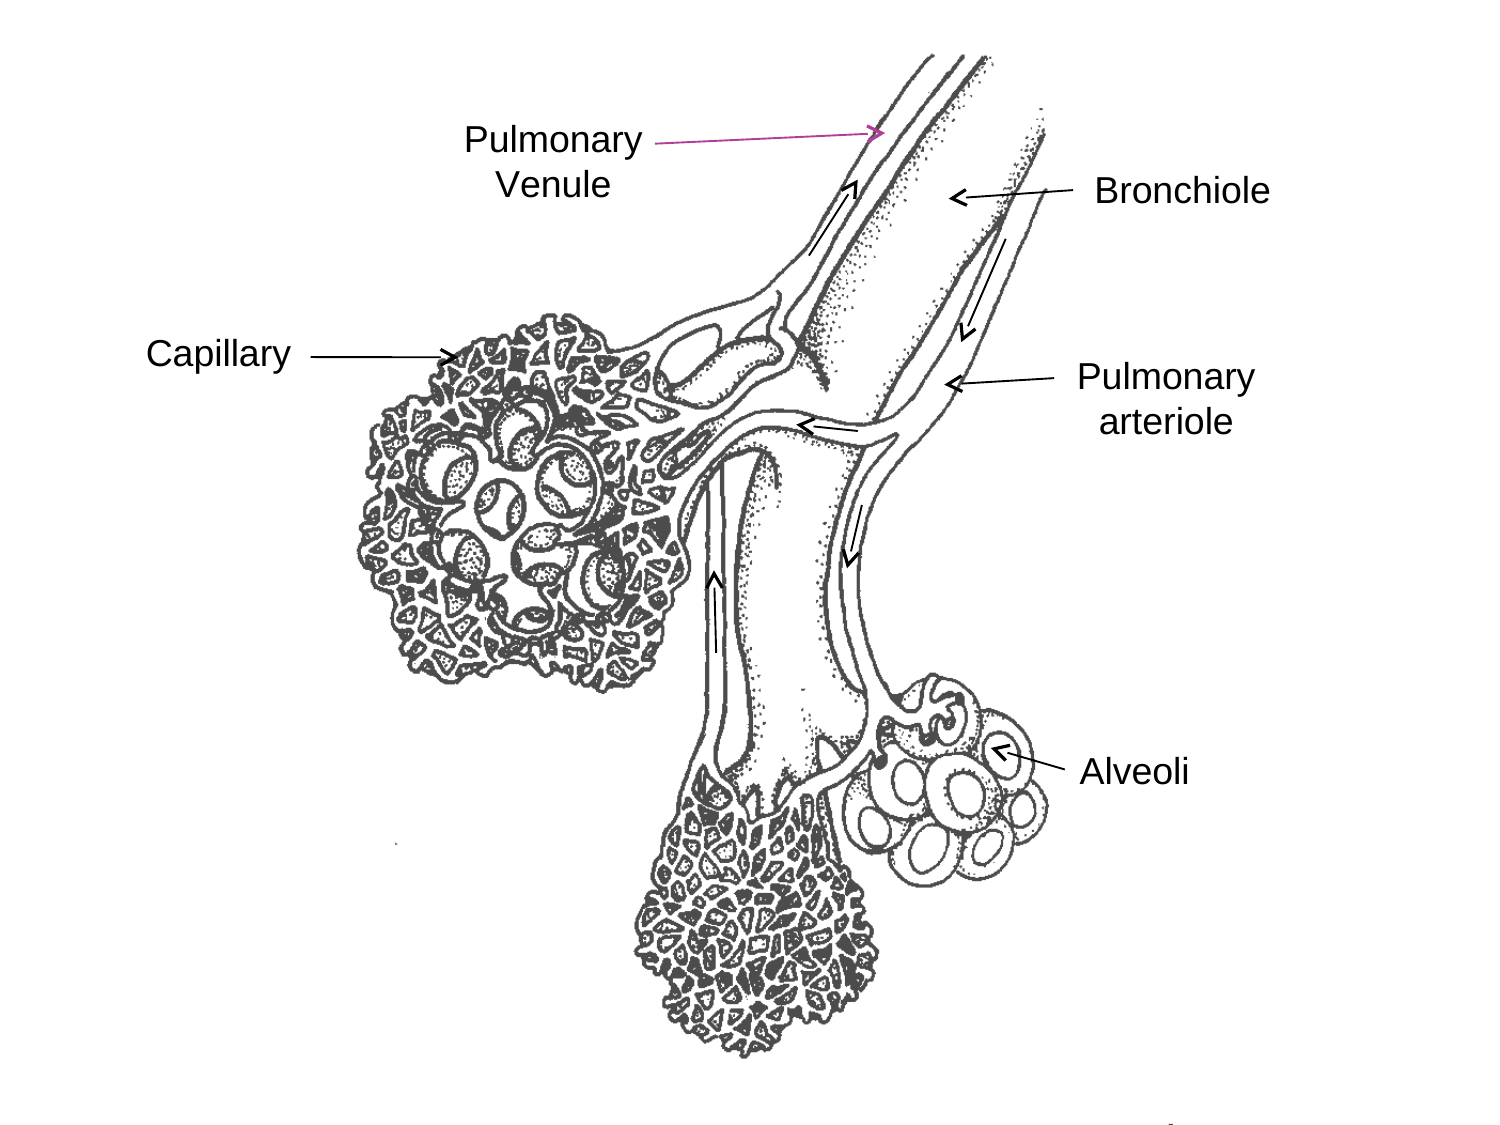

Pulmonary Venule
Bronchiole
Capillary
Pulmonary arteriole
Alveoli